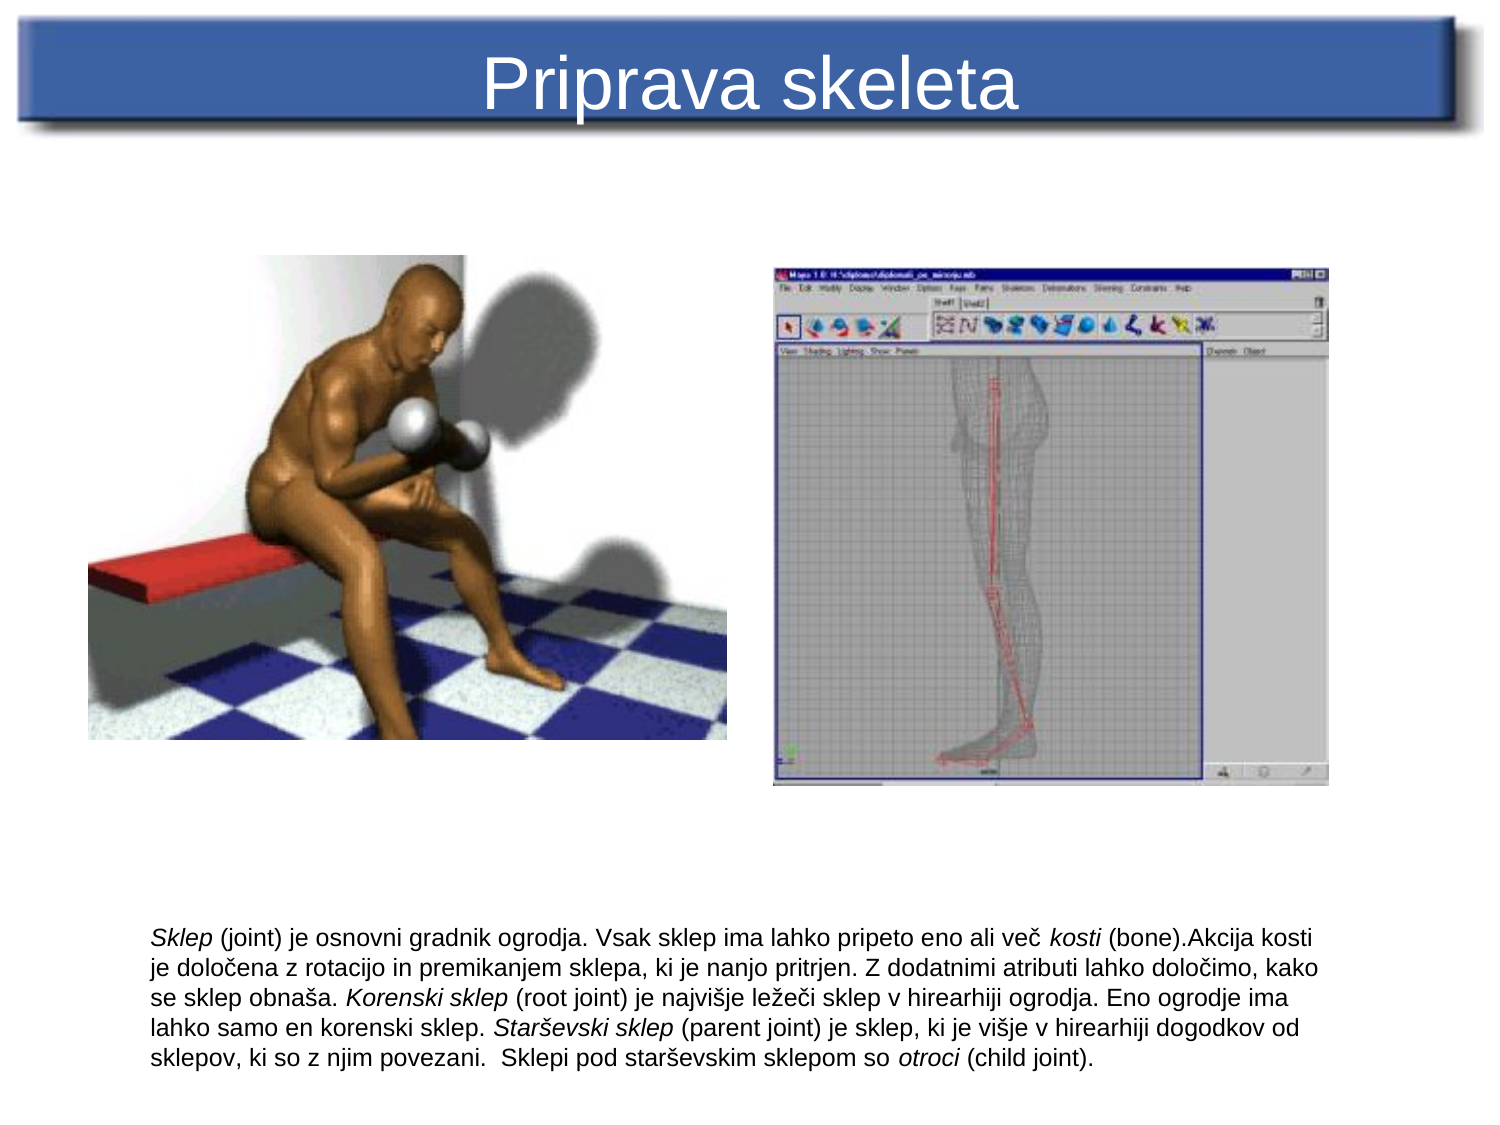

# Priprava skeleta
Sklep (joint) je osnovni gradnik ogrodja. Vsak sklep ima lahko pripeto eno ali več kosti (bone).Akcija kosti je določena z rotacijo in premikanjem sklepa, ki je nanjo pritrjen. Z dodatnimi atributi lahko določimo, kako se sklep obnaša. Korenski sklep (root joint) je najvišje ležeči sklep v hirearhiji ogrodja. Eno ogrodje ima lahko samo en korenski sklep. Starševski sklep (parent joint) je sklep, ki je višje v hirearhiji dogodkov od sklepov, ki so z njim povezani.  Sklepi pod starševskim sklepom so otroci (child joint).